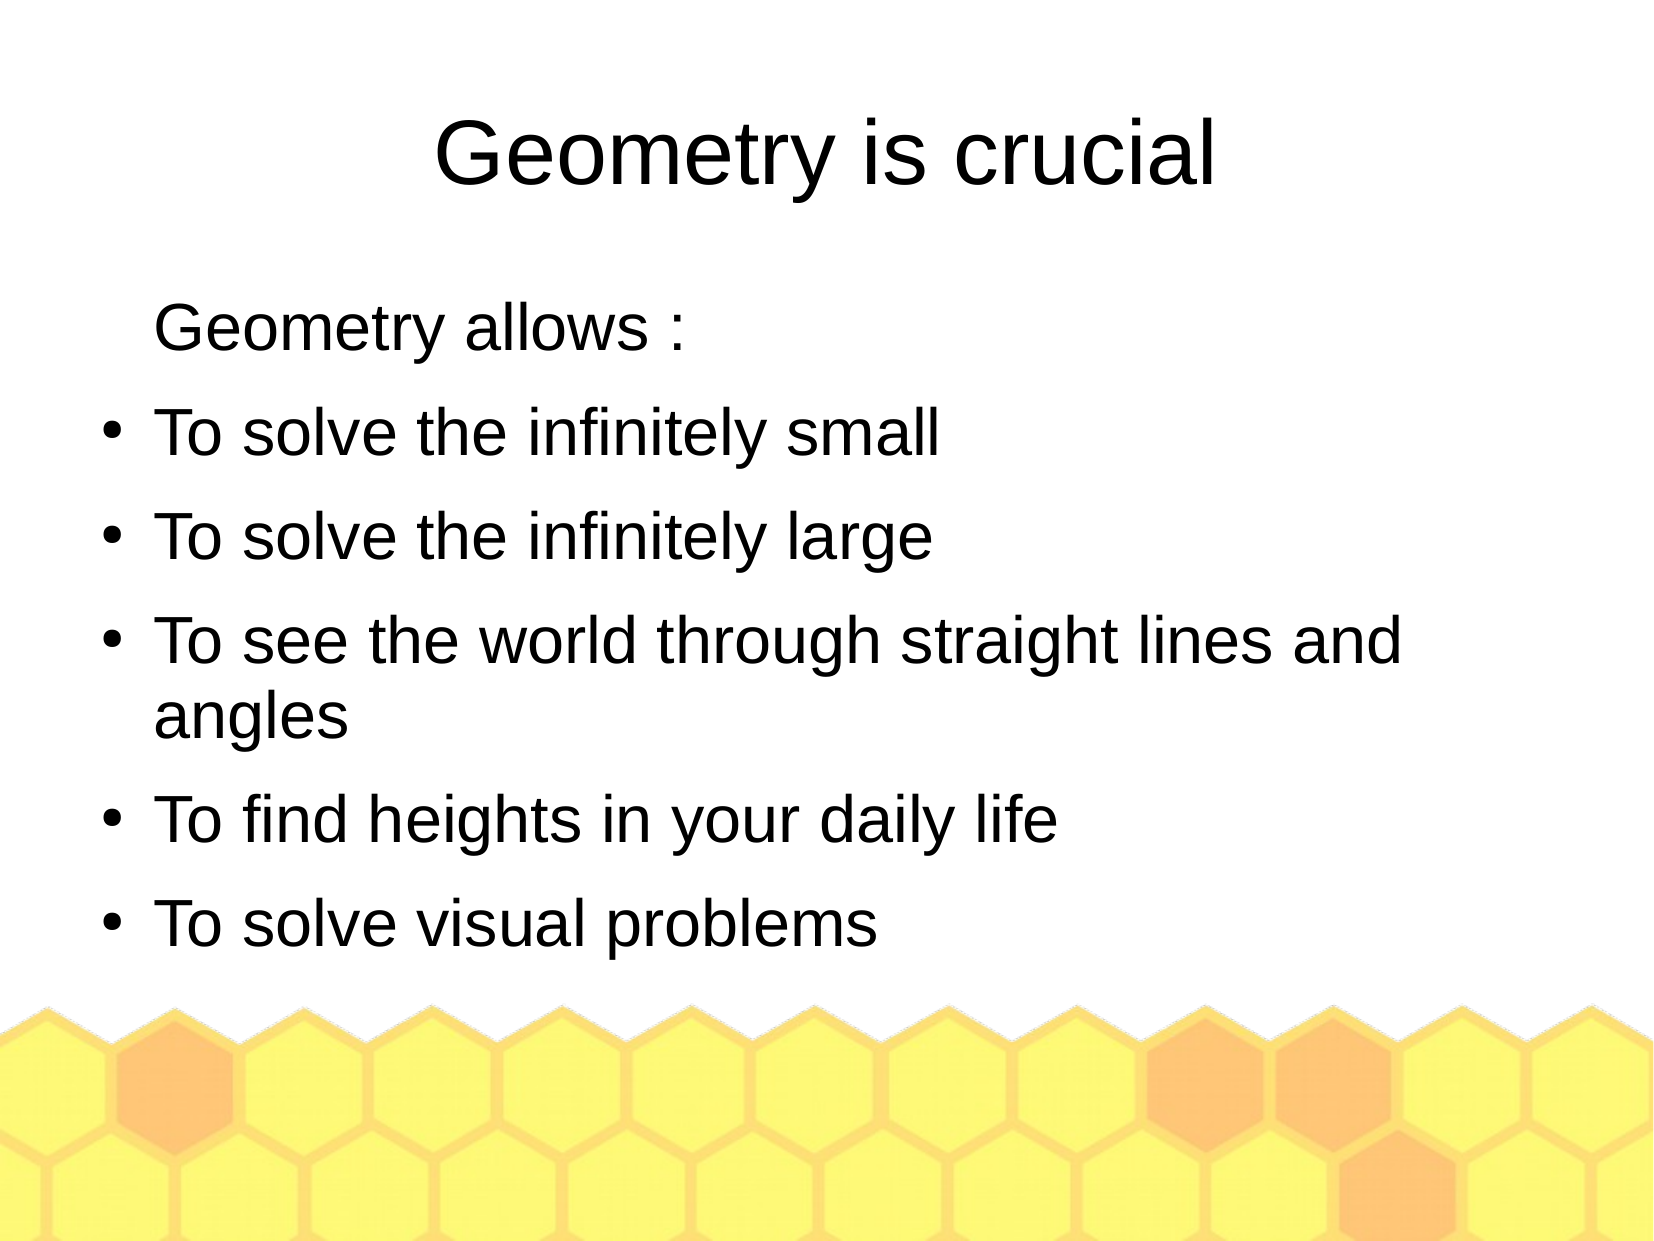

# Geometry is crucial
Geometry allows :
To solve the infinitely small
To solve the infinitely large
To see the world through straight lines and angles
To find heights in your daily life
To solve visual problems